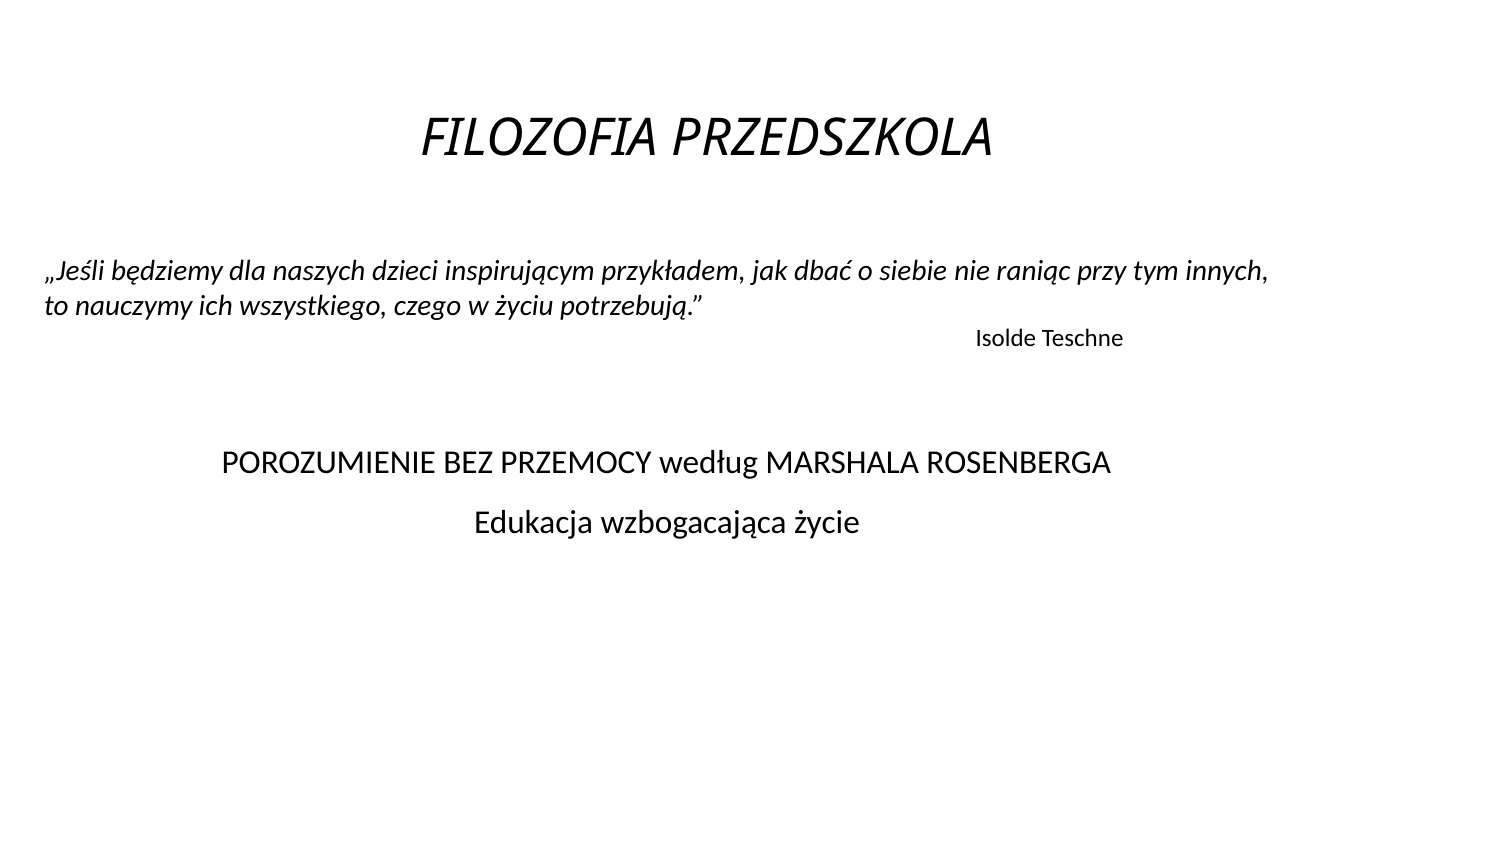

FILOZOFIA PRZEDSZKOLA
„Jeśli będziemy dla naszych dzieci inspirującym przykładem, jak dbać o siebie nie raniąc przy tym innych, to nauczymy ich wszystkiego, czego w życiu potrzebują.”
 Isolde Teschne
POROZUMIENIE BEZ PRZEMOCY według MARSHALA ROSENBERGA
Edukacja wzbogacająca życie